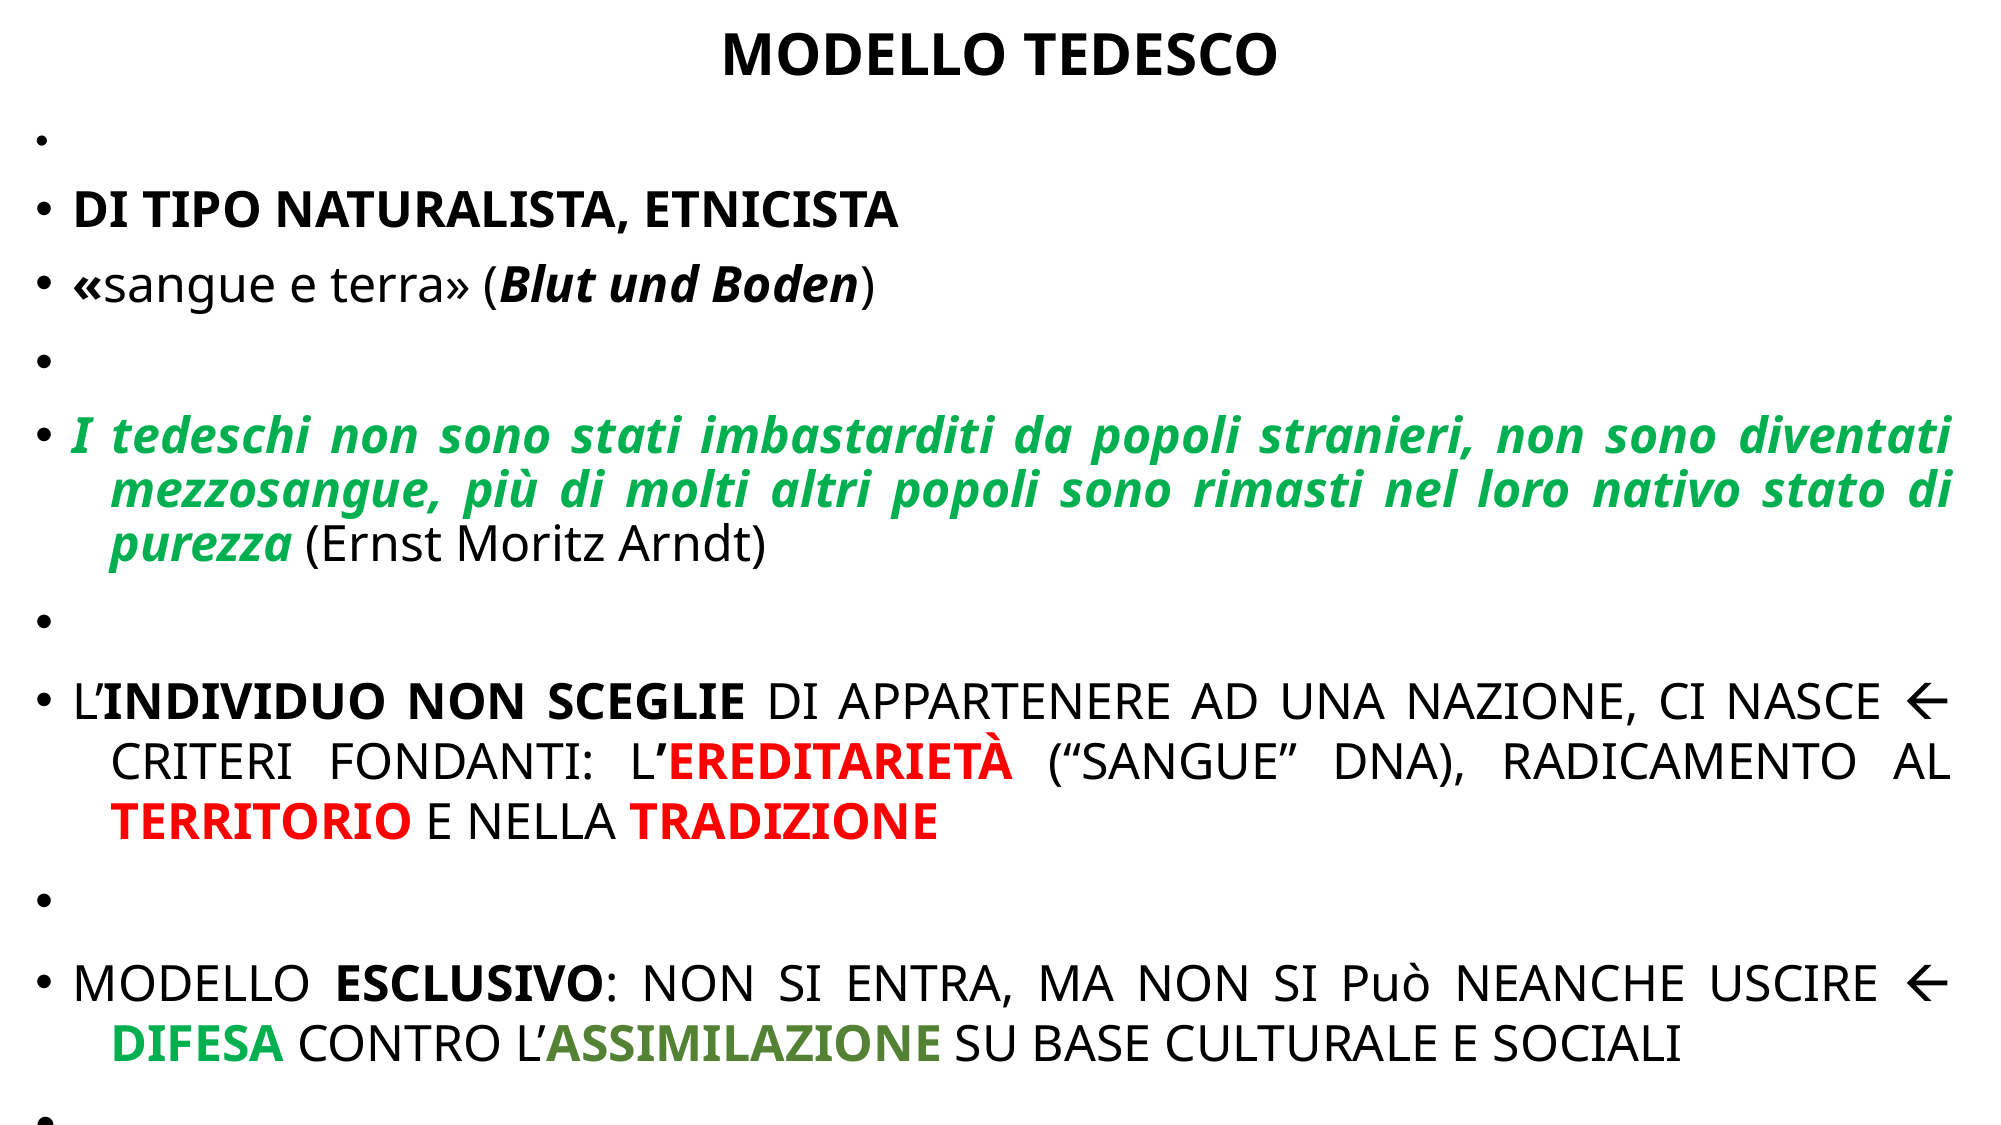

# MODELLO TEDESCO
DI TIPO NATURALISTA, ETNICISTA
«sangue e terra» (Blut und Boden)
I tedeschi non sono stati imbastarditi da popoli stranieri, non sono diventati mezzosangue, più di molti altri popoli sono rimasti nel loro nativo stato di purezza (Ernst Moritz Arndt)
L’INDIVIDUO NON SCEGLIE DI APPARTENERE AD UNA NAZIONE, CI NASCE  CRITERI FONDANTI: L’EREDITARIETÀ (“SANGUE” DNA), RADICAMENTO AL TERRITORIO E NELLA TRADIZIONE
MODELLO ESCLUSIVO: NON SI ENTRA, MA NON SI Può NEANCHE USCIRE  DIFESA CONTRO L’ASSIMILAZIONE SU BASE CULTURALE E SOCIALI